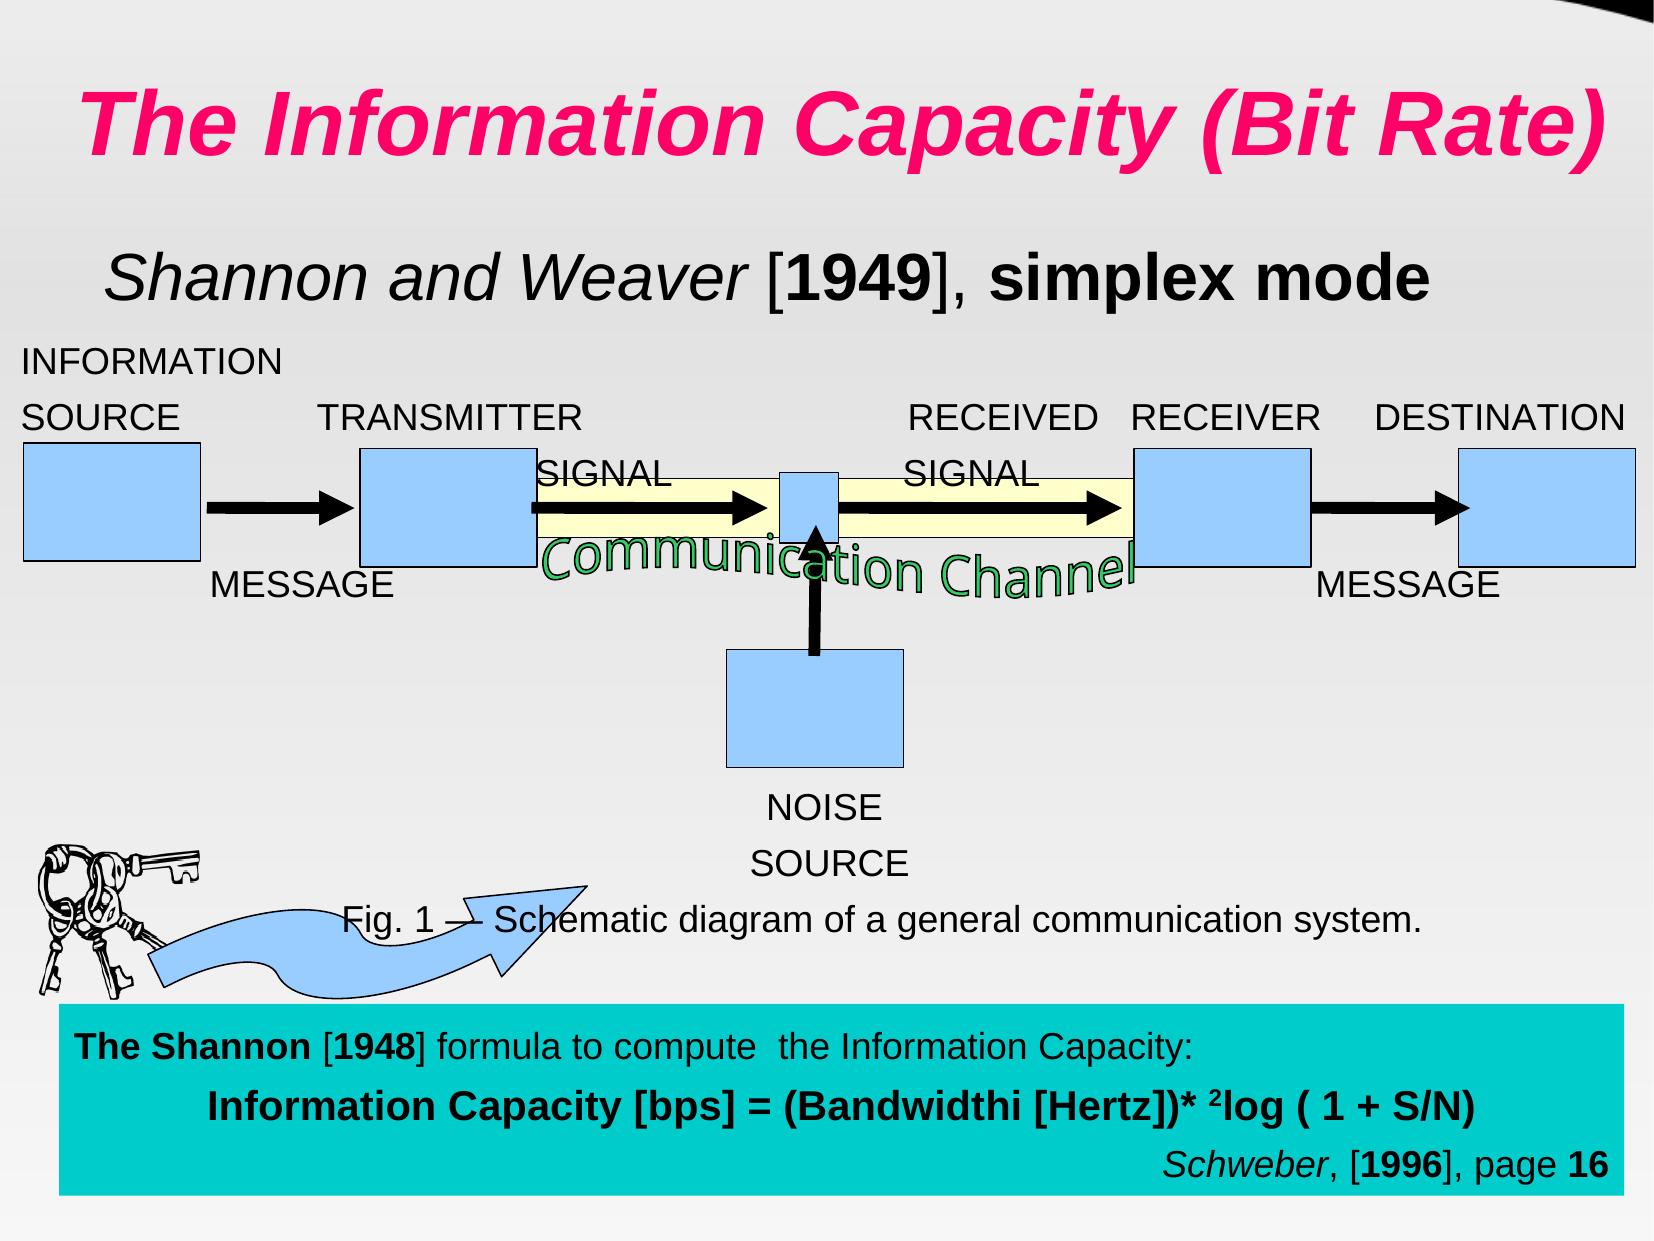

# The Information Capacity (Bit Rate)
Shannon and Weaver [1949], simplex mode
INFORMATION
SOURCE TRANSMITTER RECEIVED RECEIVER DESTINATION
 SIGNAL SIGNAL
 MESSAGE MESSAGE
 NOISE
SOURCE
 Fig. 1 — Schematic diagram of a general communication system.
Communication Channel
The Shannon [1948] formula to compute the Information Capacity:
Information Capacity [bps] = (Bandwidthi [Hertz])* 2log ( 1 + S/N)‏
Schweber, [1996], page 16